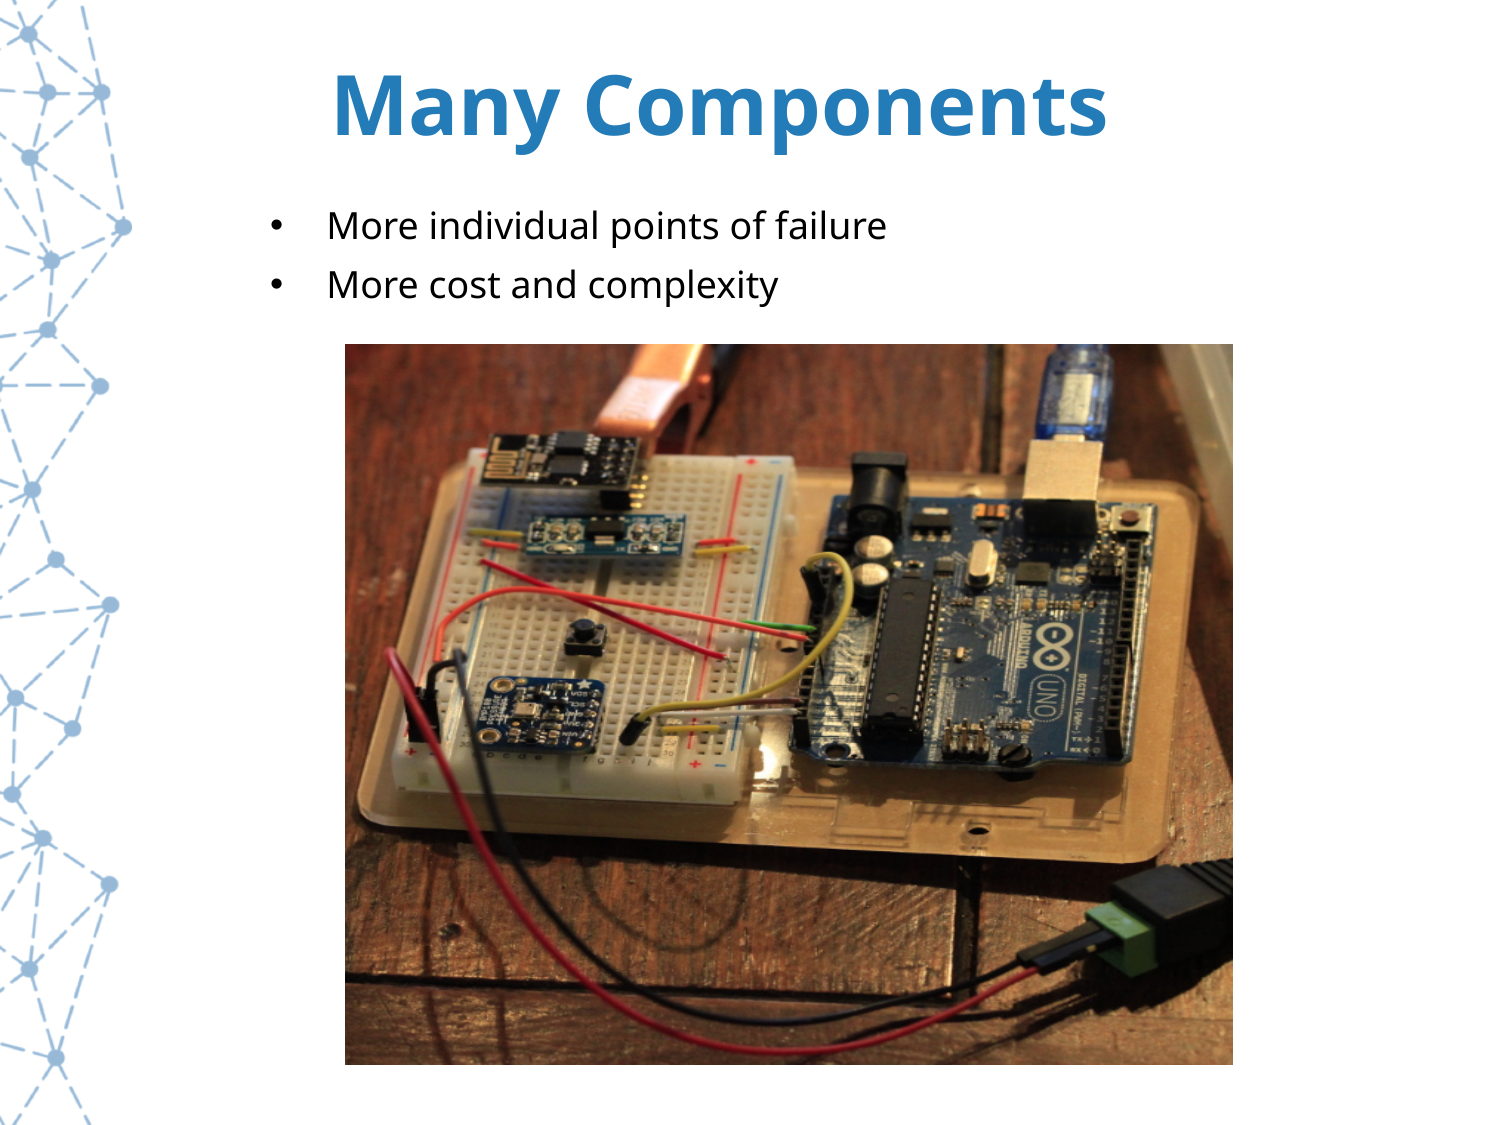

# Many Components
More individual points of failure
More cost and complexity